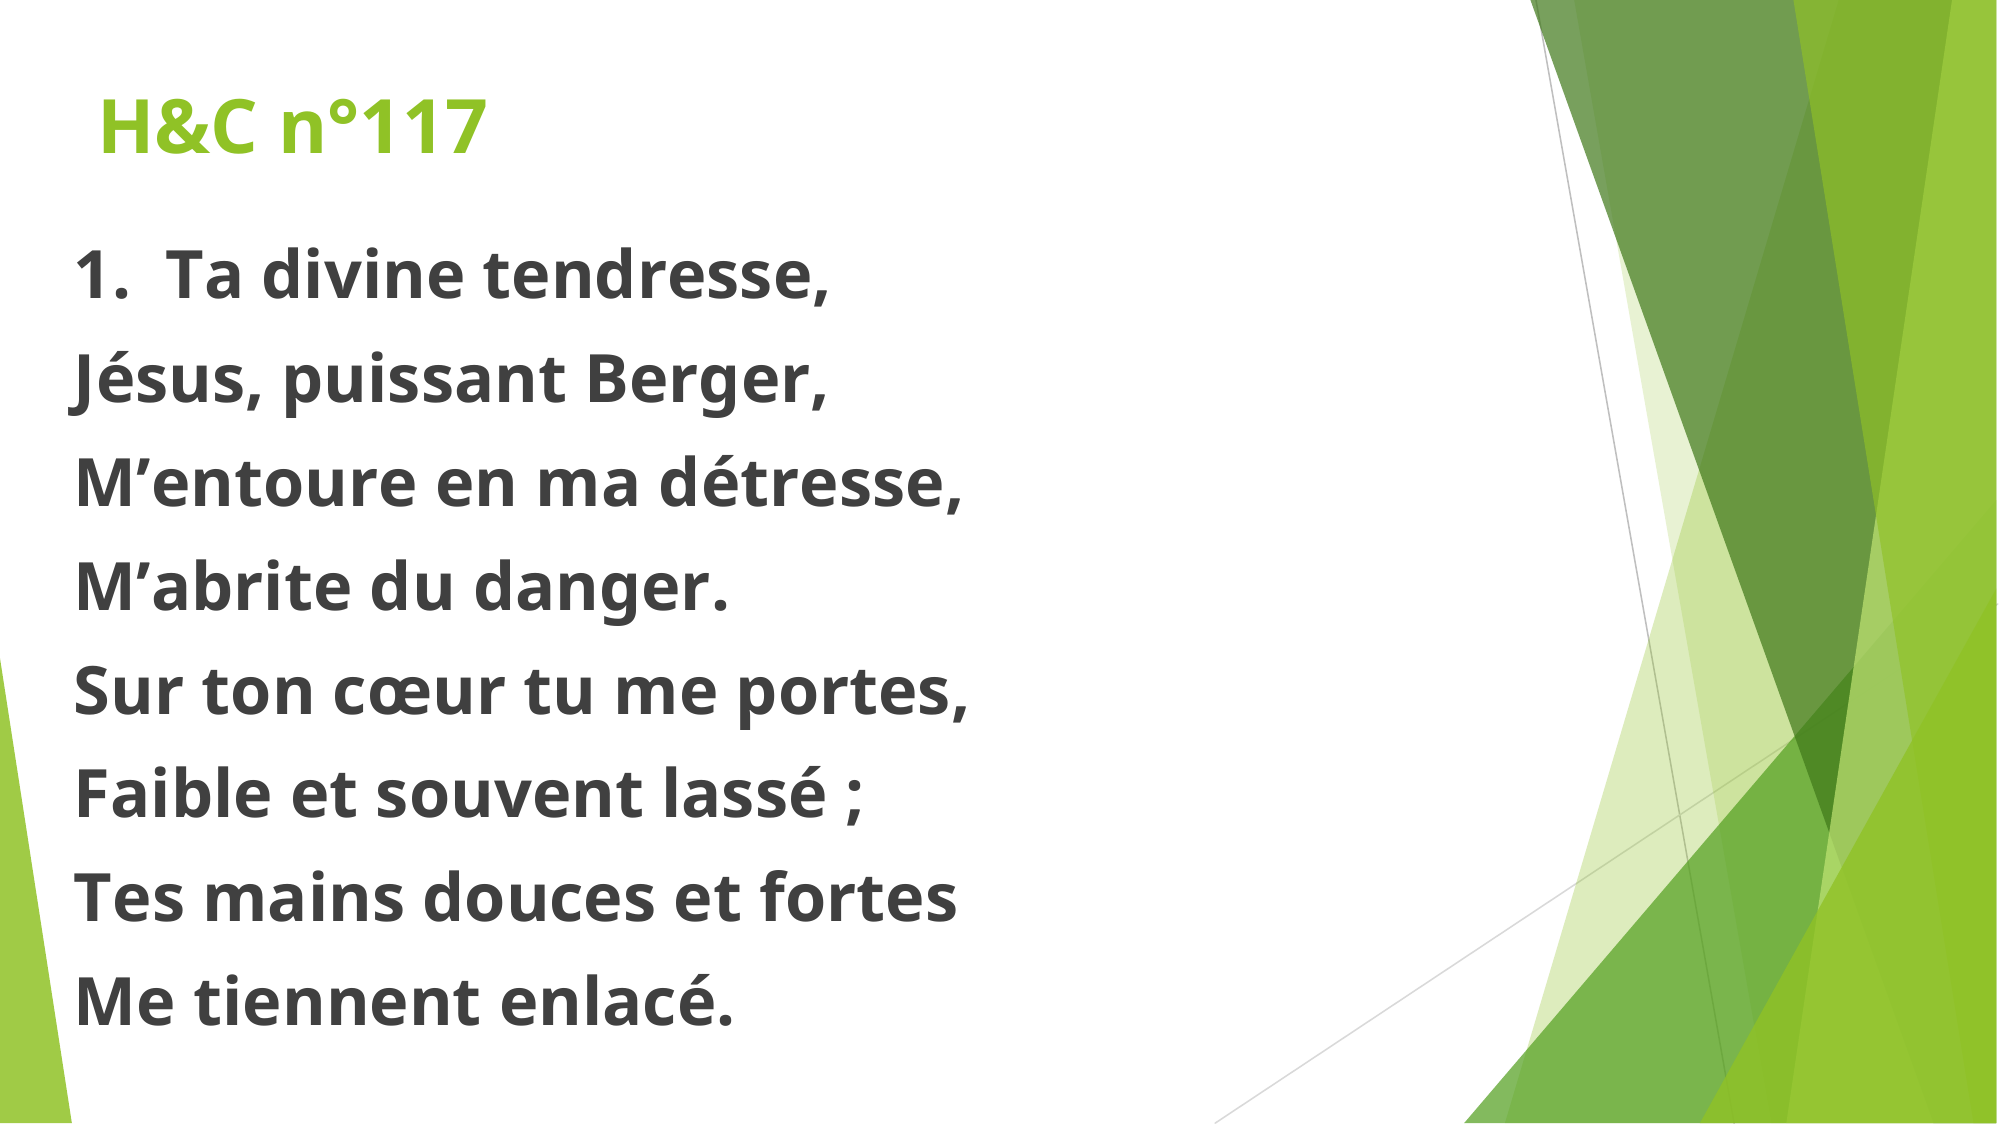

H&C n°117
1. Ta divine tendresse,
Jésus, puissant Berger,
M’entoure en ma détresse,
M’abrite du danger.
Sur ton cœur tu me portes,
Faible et souvent lassé ;
Tes mains douces et fortes
Me tiennent enlacé.